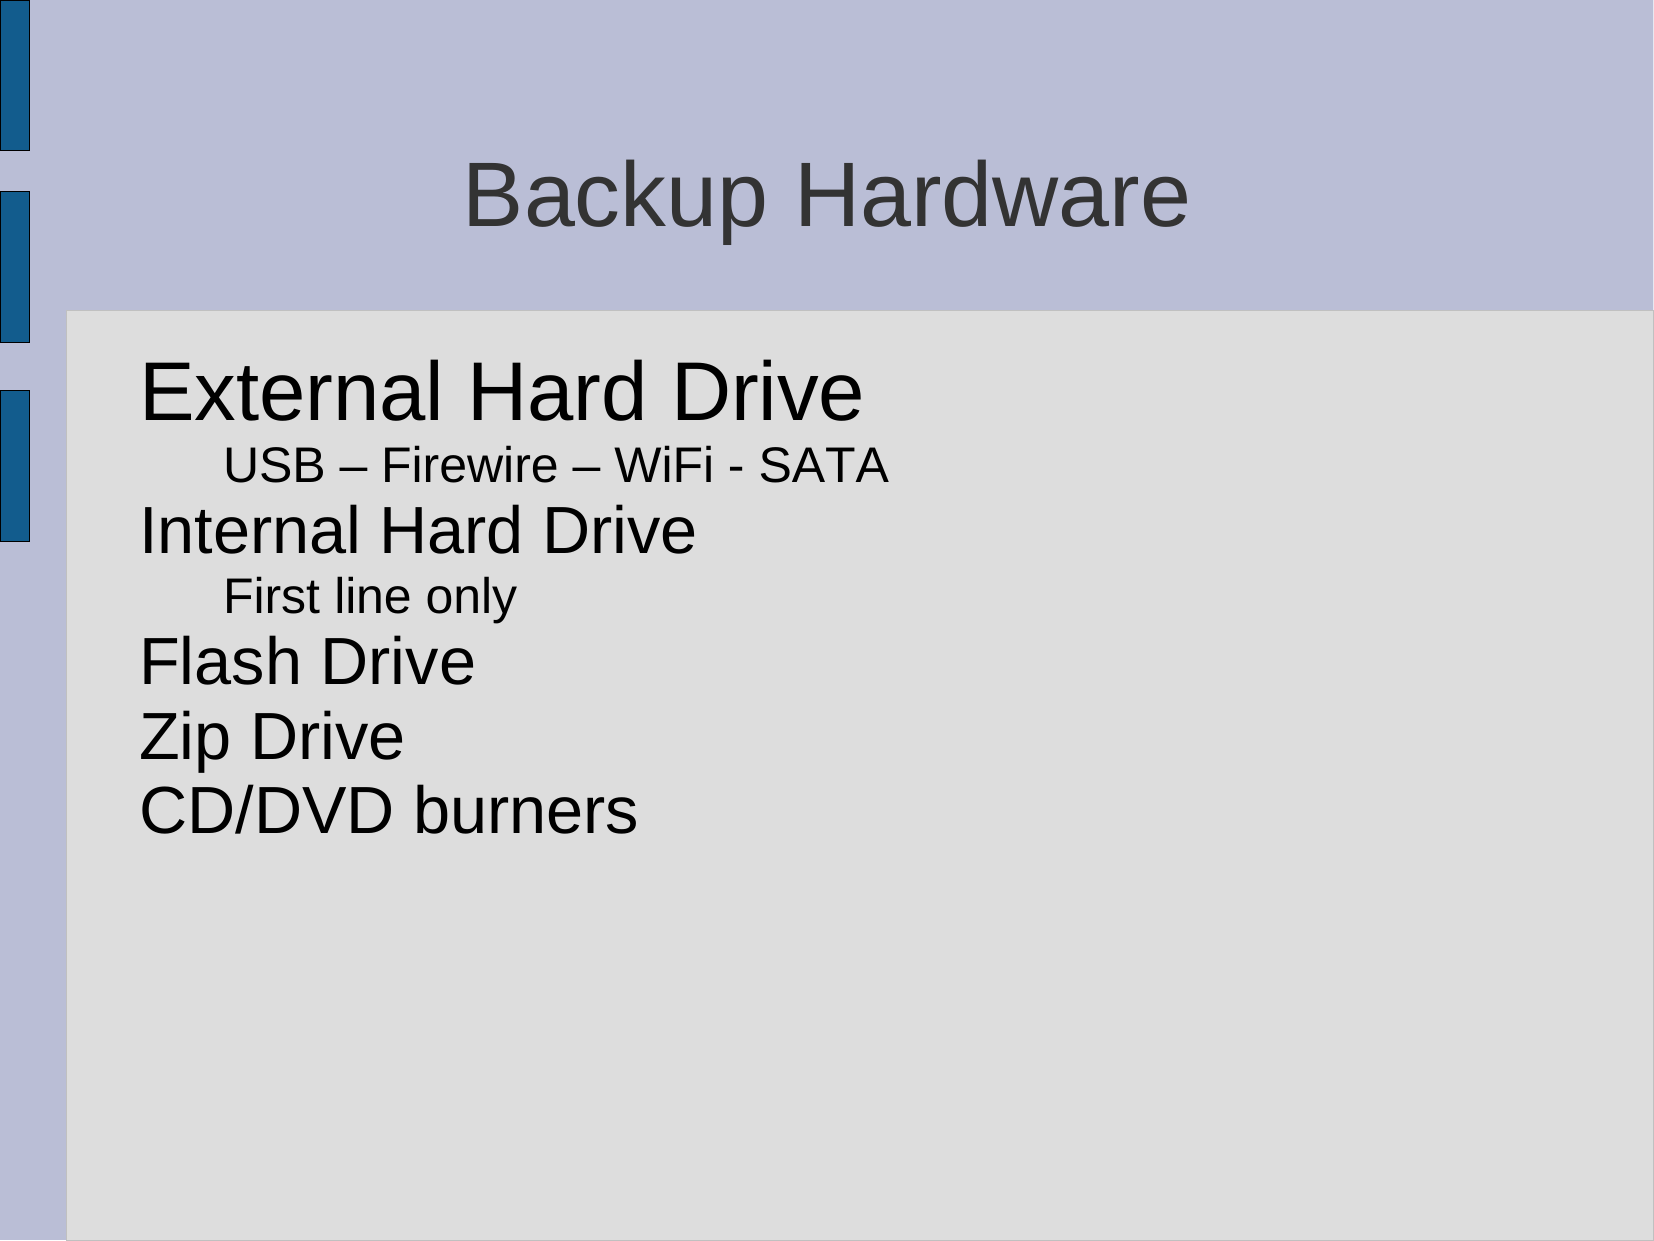

# Backup Hardware
External Hard Drive
 USB – Firewire – WiFi - SATA
Internal Hard Drive
 First line only
Flash Drive
Zip Drive
CD/DVD burners